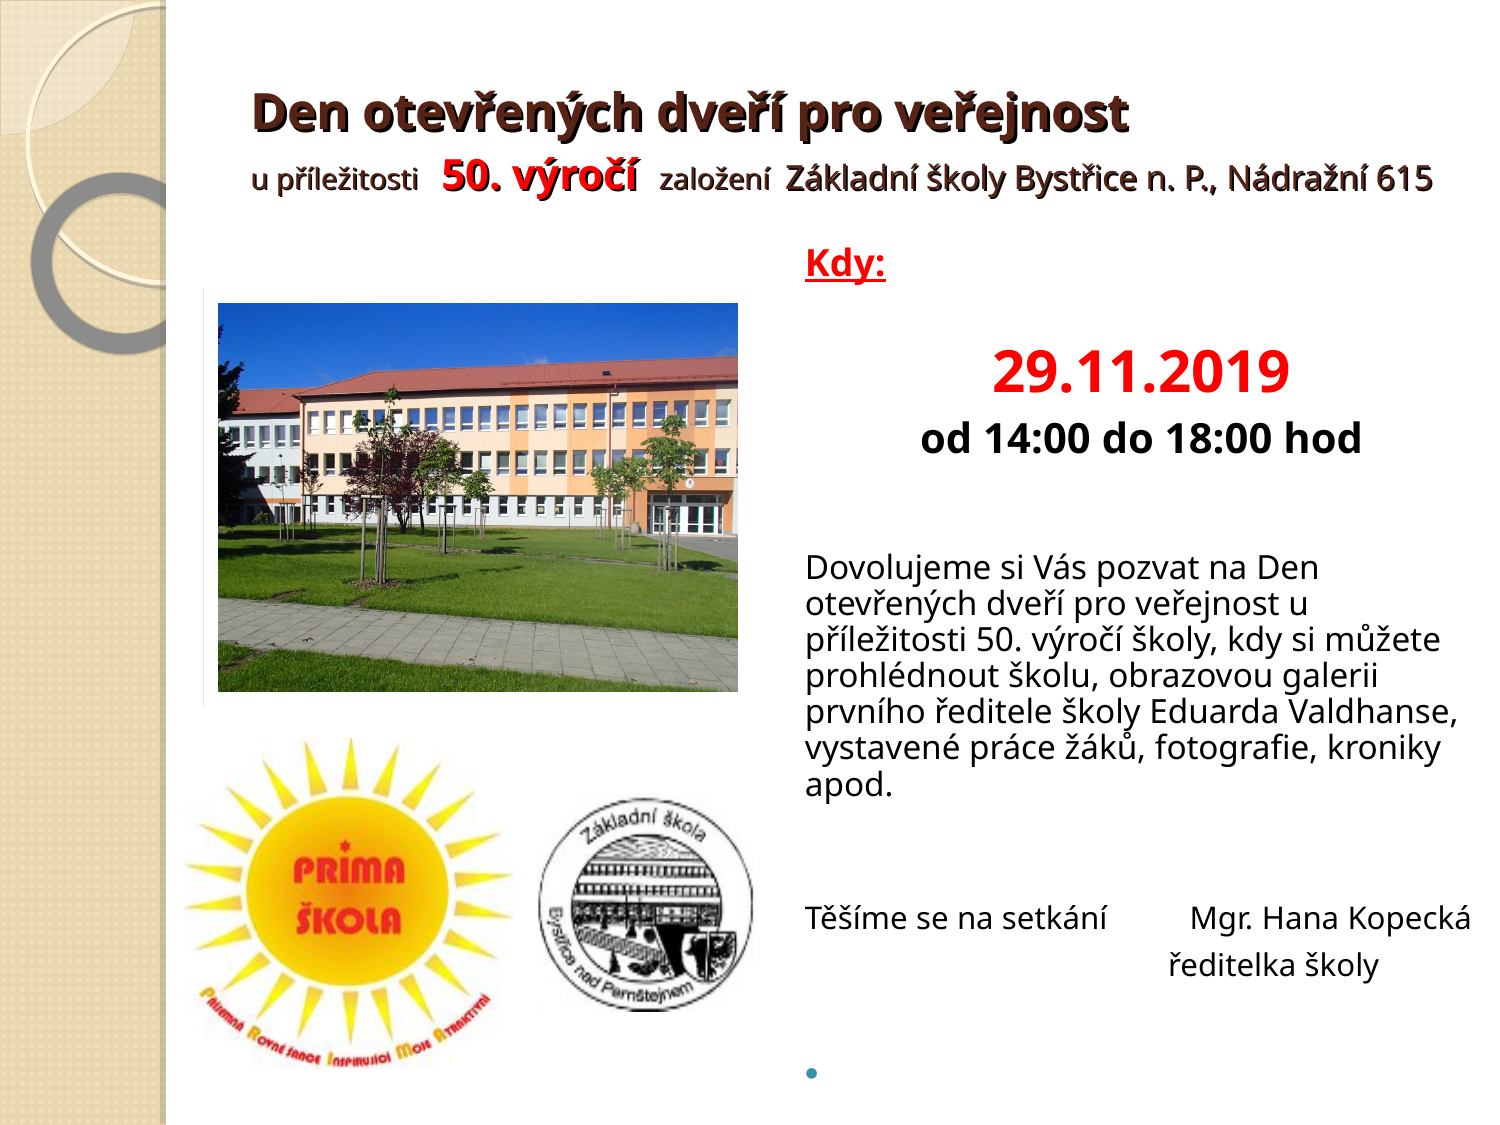

# Den otevřených dveří pro veřejnost u příležitosti 50. výročí založení Základní školy Bystřice n. P., Nádražní 615
Kdy:
29.11.2019
od 14:00 do 18:00 hod
Dovolujeme si Vás pozvat na Den otevřených dveří pro veřejnost u příležitosti 50. výročí školy, kdy si můžete prohlédnout školu, obrazovou galerii prvního ředitele školy Eduarda Valdhanse, vystavené práce žáků, fotografie, kroniky apod.
Těšíme se na setkání Mgr. Hana Kopecká
 ředitelka školy